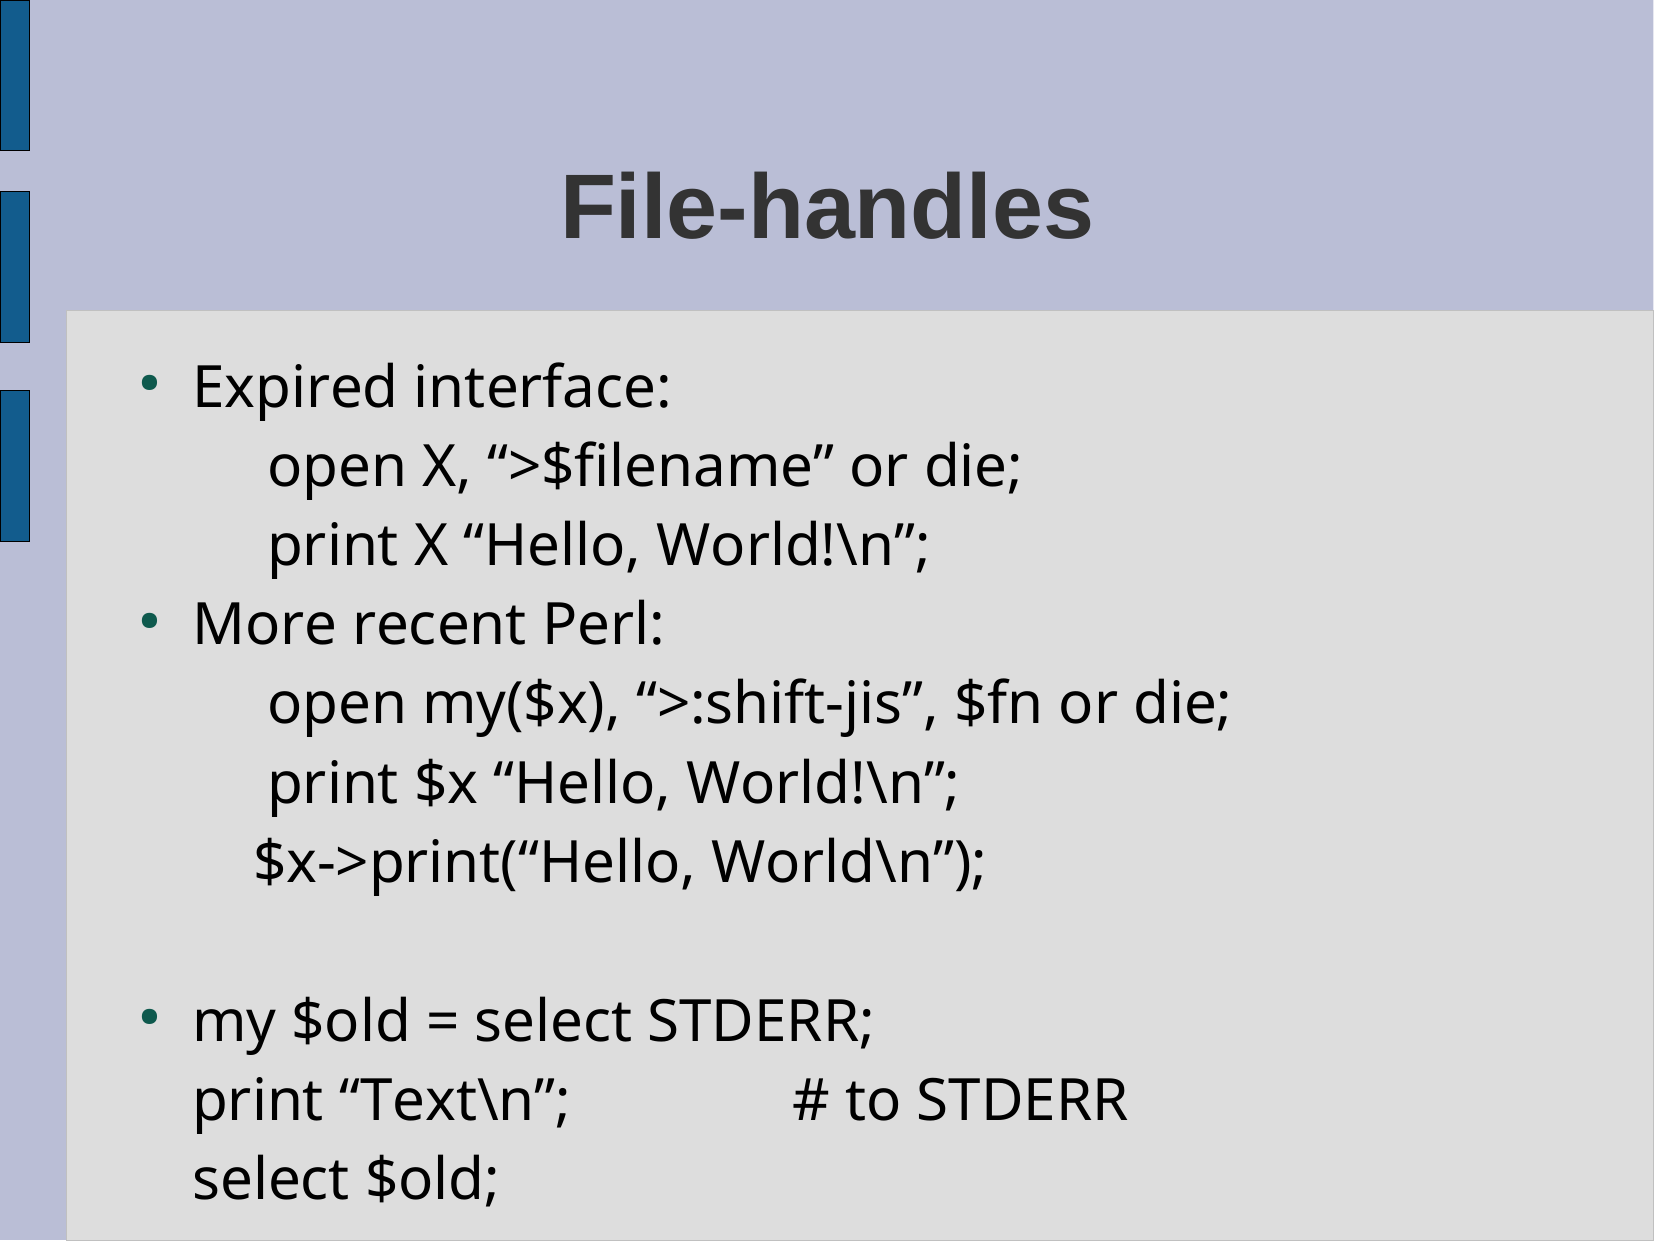

# File-handles
Expired interface:
	open X, “>$filename” or die;
	print X “Hello, World!\n”;
More recent Perl:
	open my($x), “>:shift-jis”, $fn or die;
	print $x “Hello, World!\n”;
 $x->print(“Hello, World\n”);
my $old = select STDERR;
print “Text\n”;			# to STDERR
select $old;